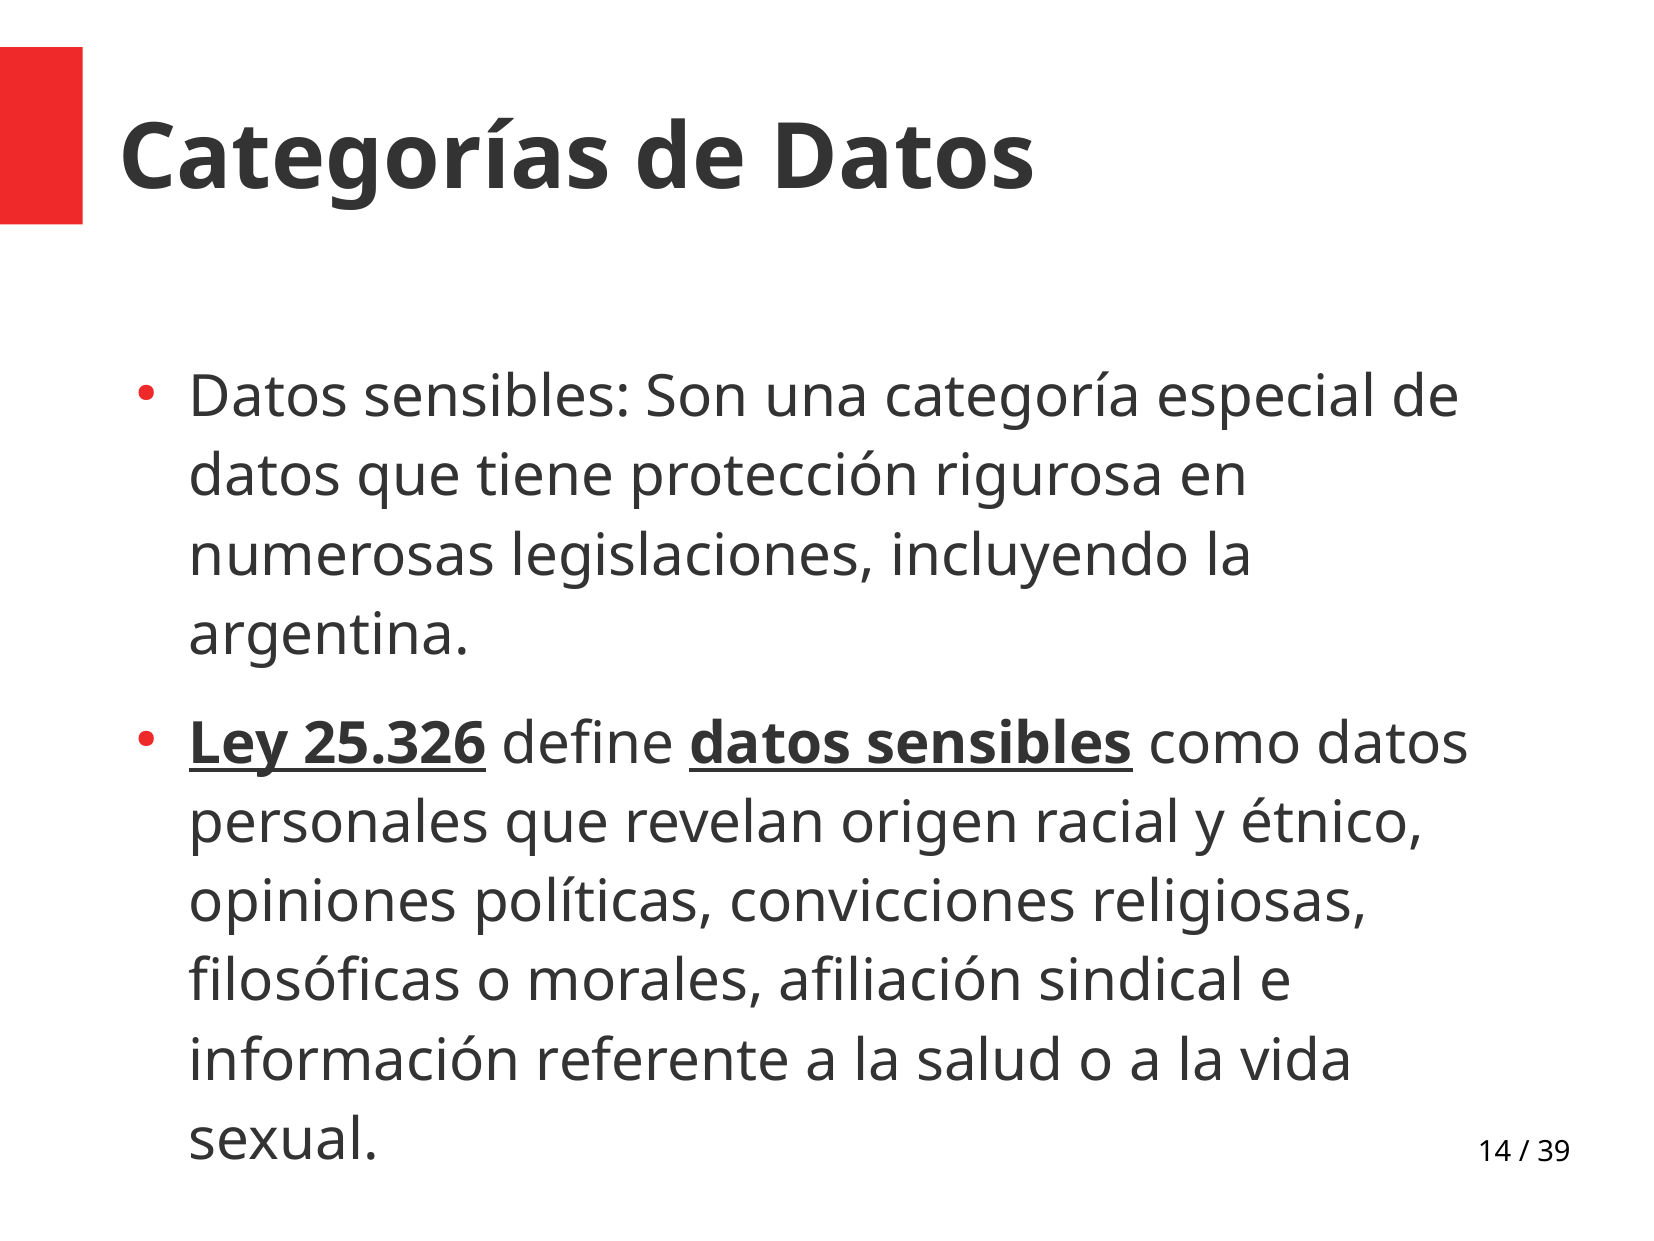

# Categorías de Datos
Datos sensibles: Son una categoría especial de datos que tiene protección rigurosa en numerosas legislaciones, incluyendo la argentina.
Ley 25.326 define datos sensibles como datos personales que revelan origen racial y étnico, opiniones políticas, convicciones religiosas, filosóficas o morales, afiliación sindical e información referente a la salud o a la vida sexual.
14